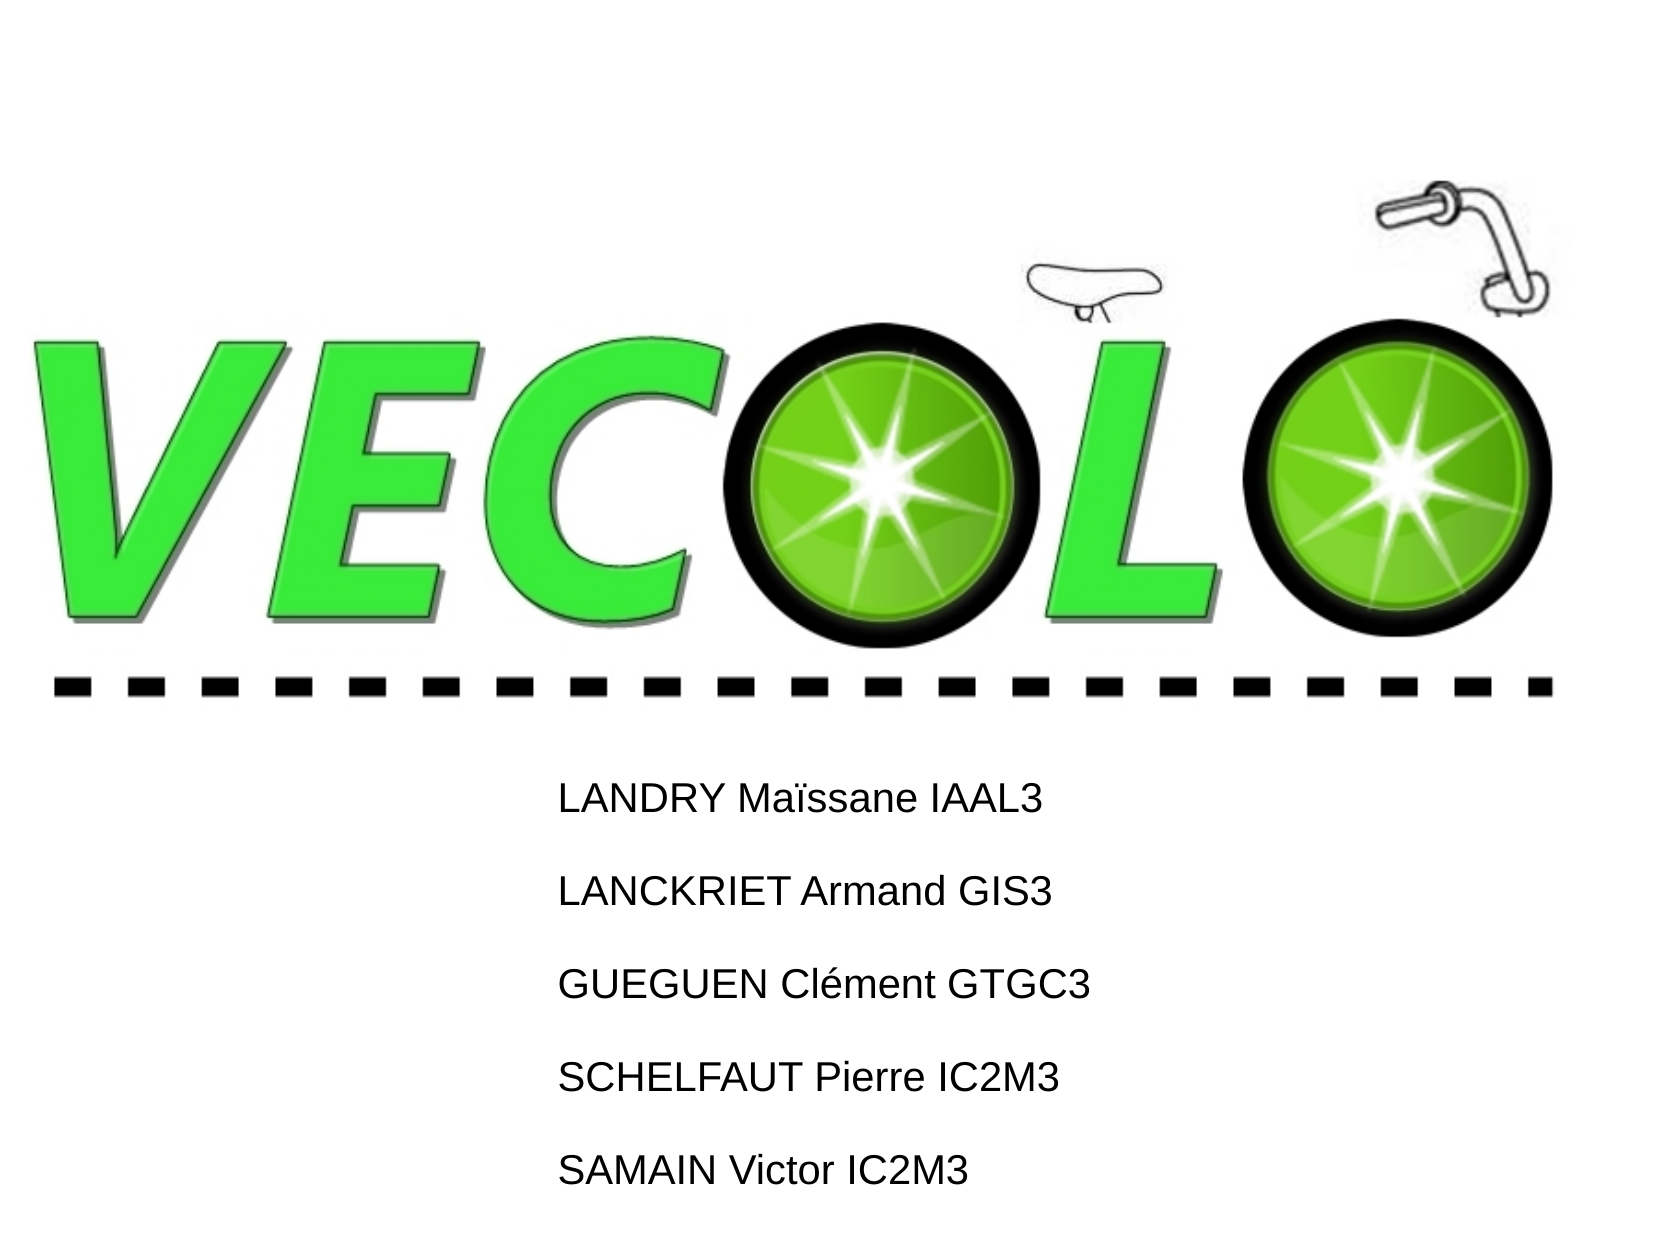

LANDRY Maïssane IAAL3
 LANCKRIET Armand GIS3
 GUEGUEN Clément GTGC3
 SCHELFAUT Pierre IC2M3
 SAMAIN Victor IC2M3